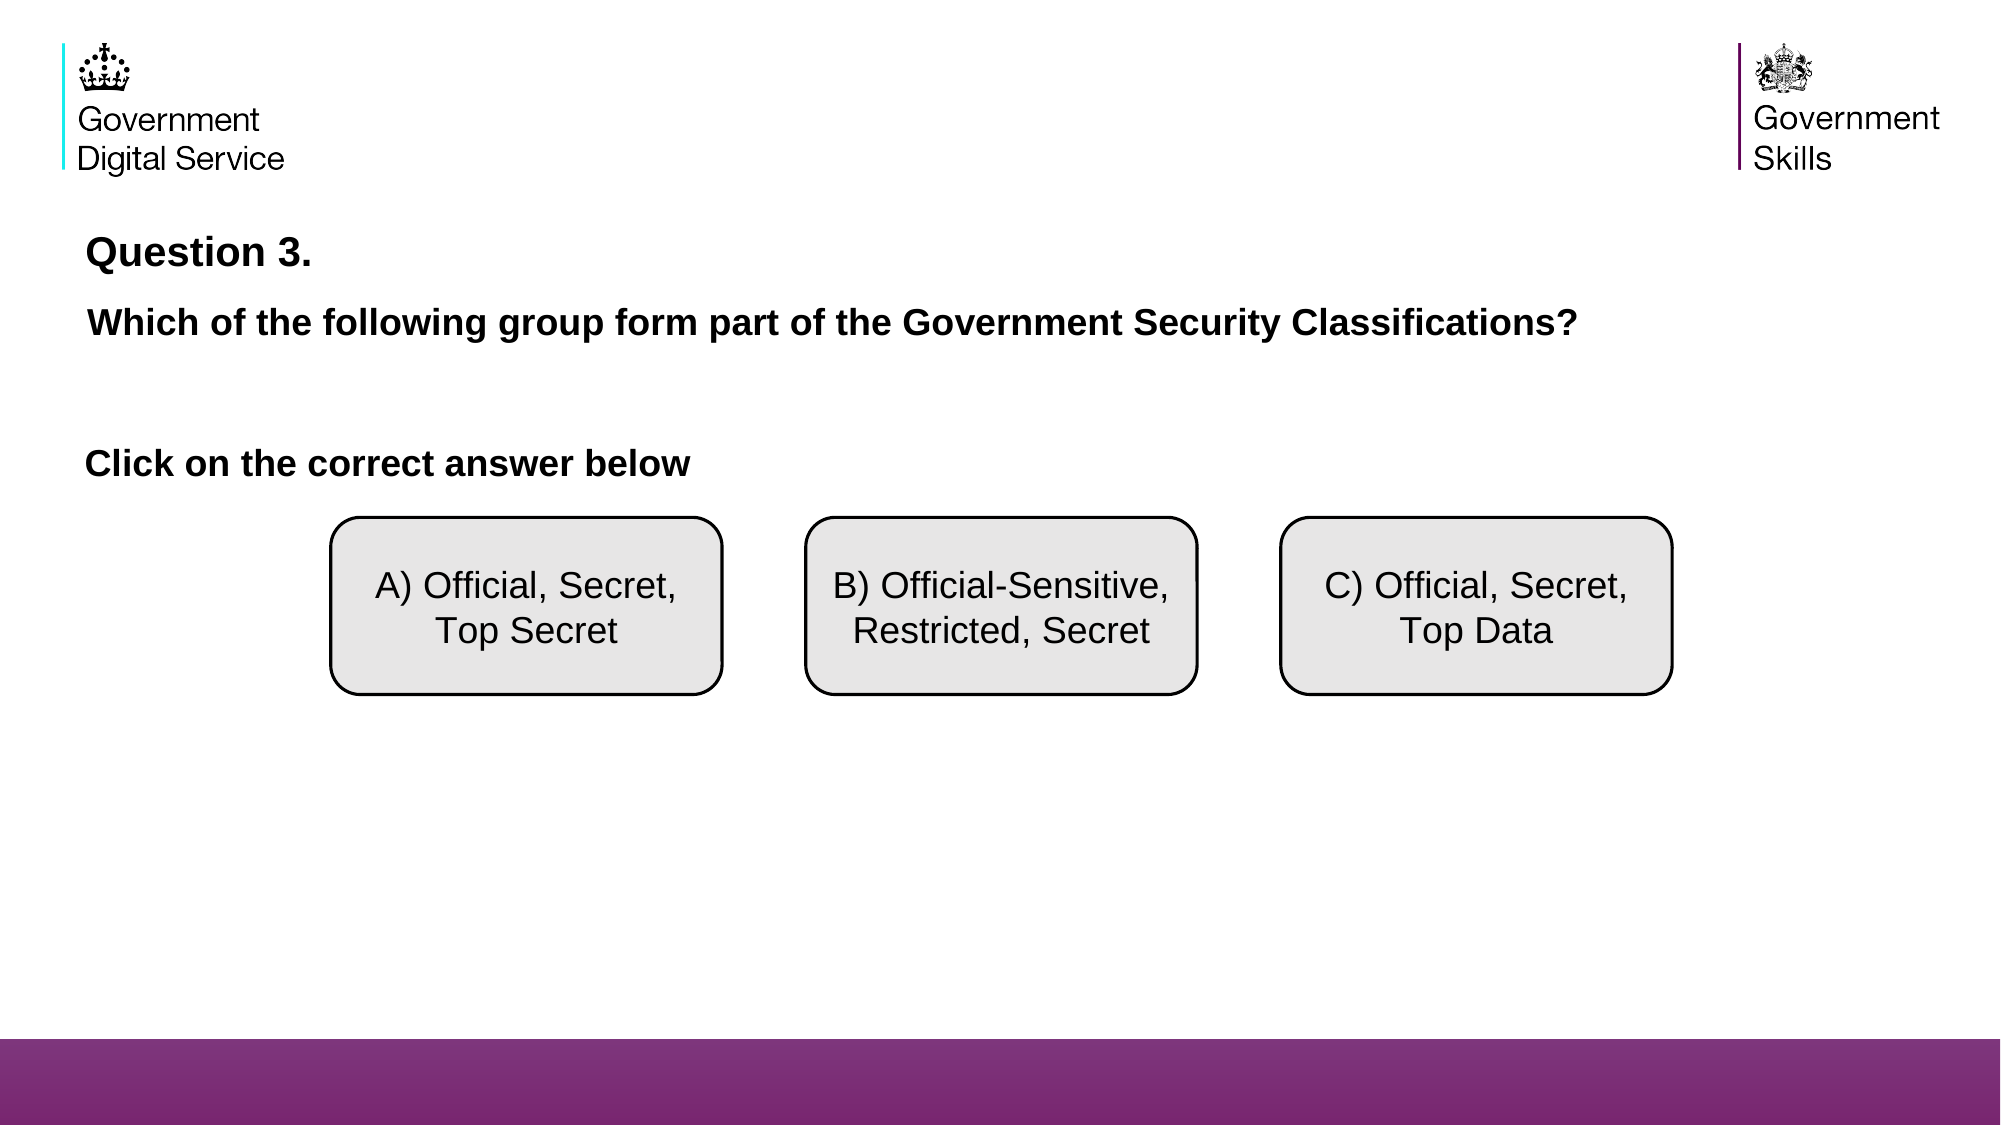

# Question 3.
Which of the following group form part of the Government Security Classifications?
Click on the correct answer below
A) Official, Secret, Top Secret
B) Official-Sensitive, Restricted, Secret
C) Official, Secret, Top Data